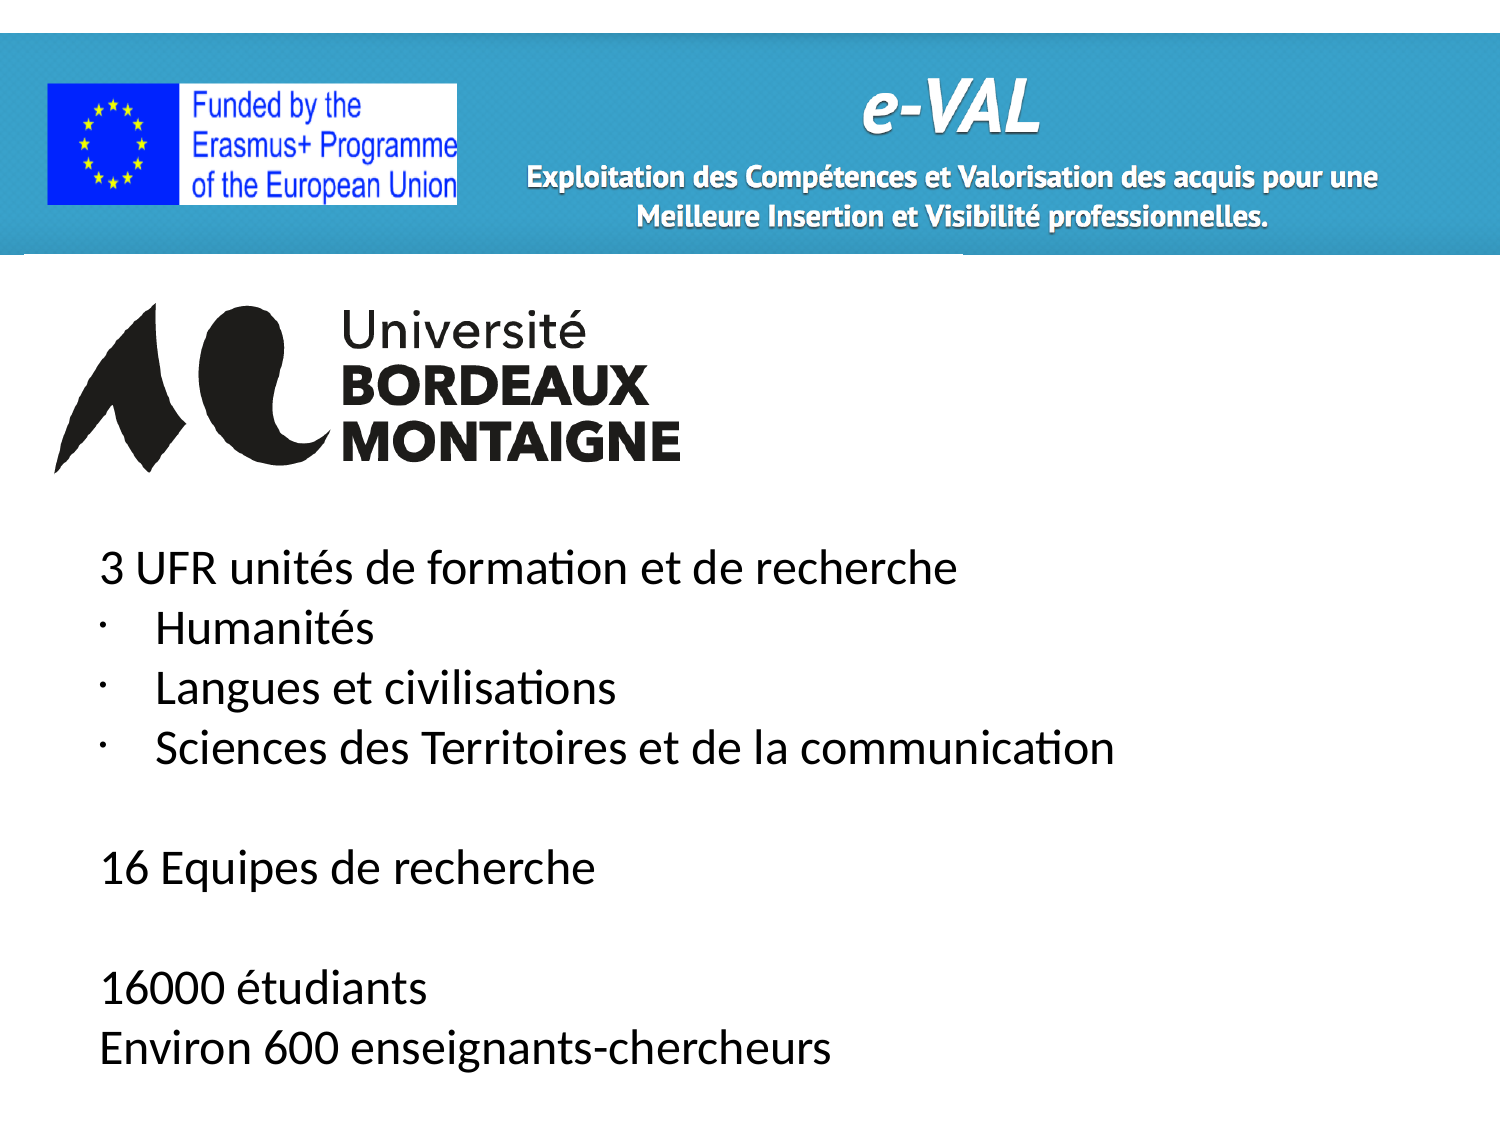

3 UFR unités de formation et de recherche
Humanités
Langues et civilisations
Sciences des Territoires et de la communication
16 Equipes de recherche
16000 étudiants
Environ 600 enseignants-chercheurs